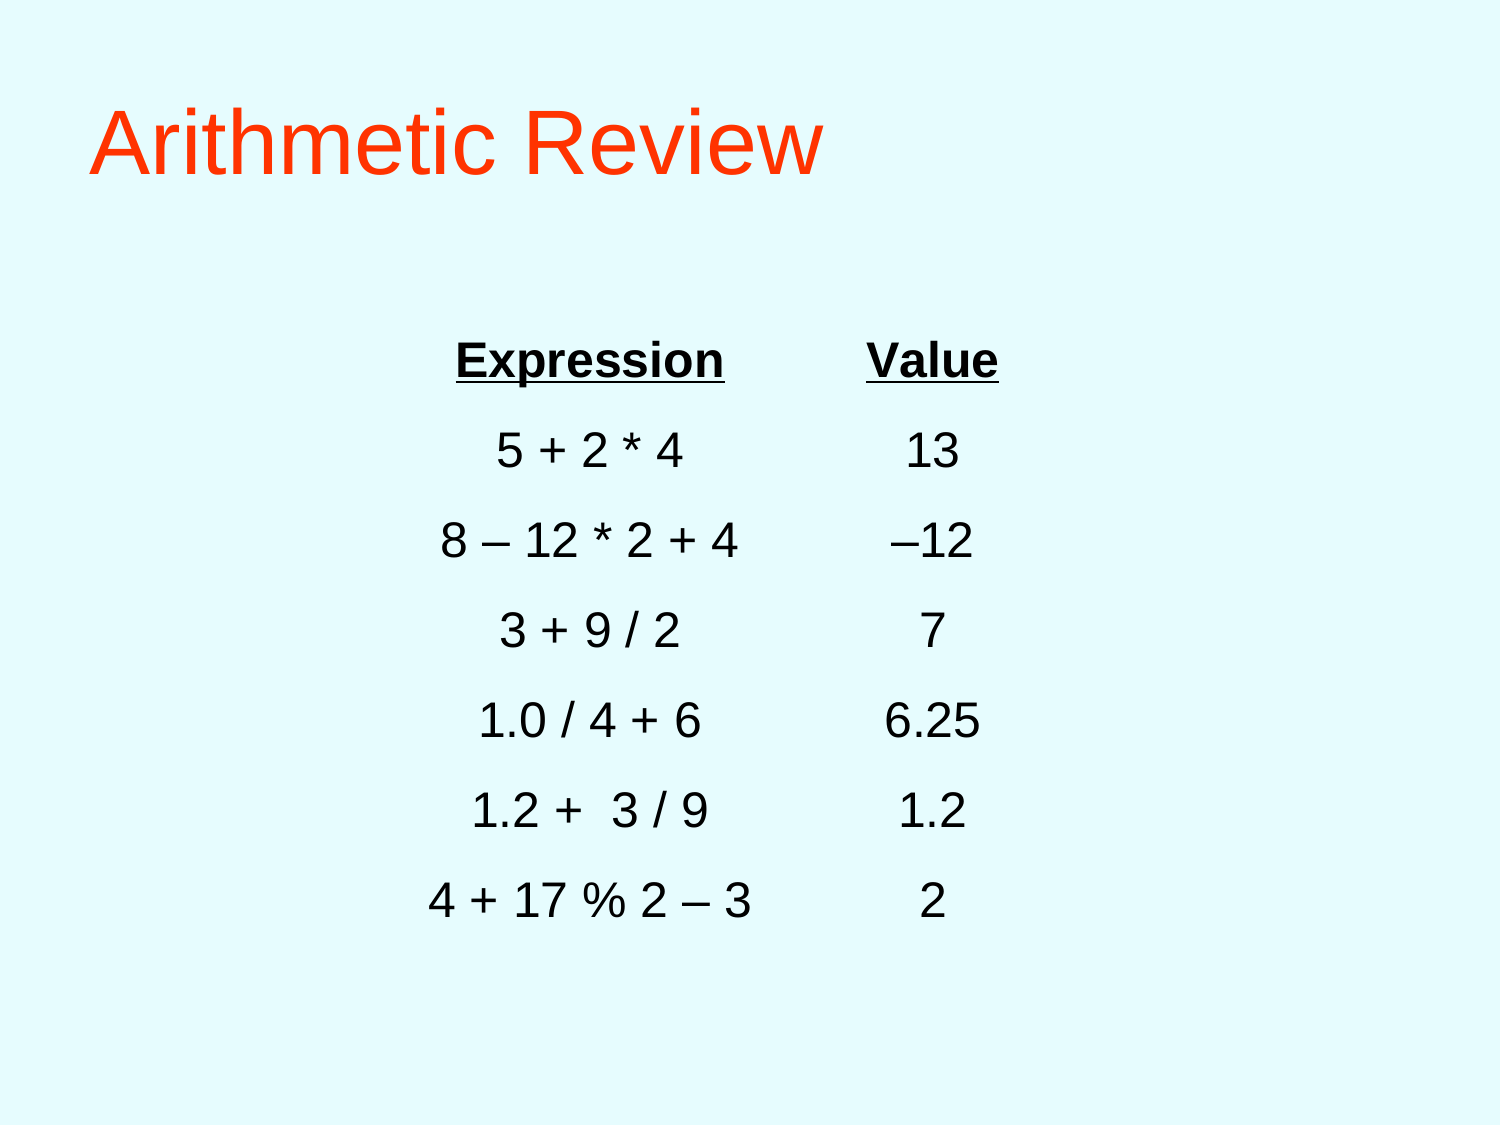

# Arithmetic Review
Expression
5 + 2 * 4
8 – 12 * 2 + 4
3 + 9 / 2
1.0 / 4 + 6
1.2 + 3 / 9
4 + 17 % 2 – 3
Value
13
–12
7
6.25
1.2
2